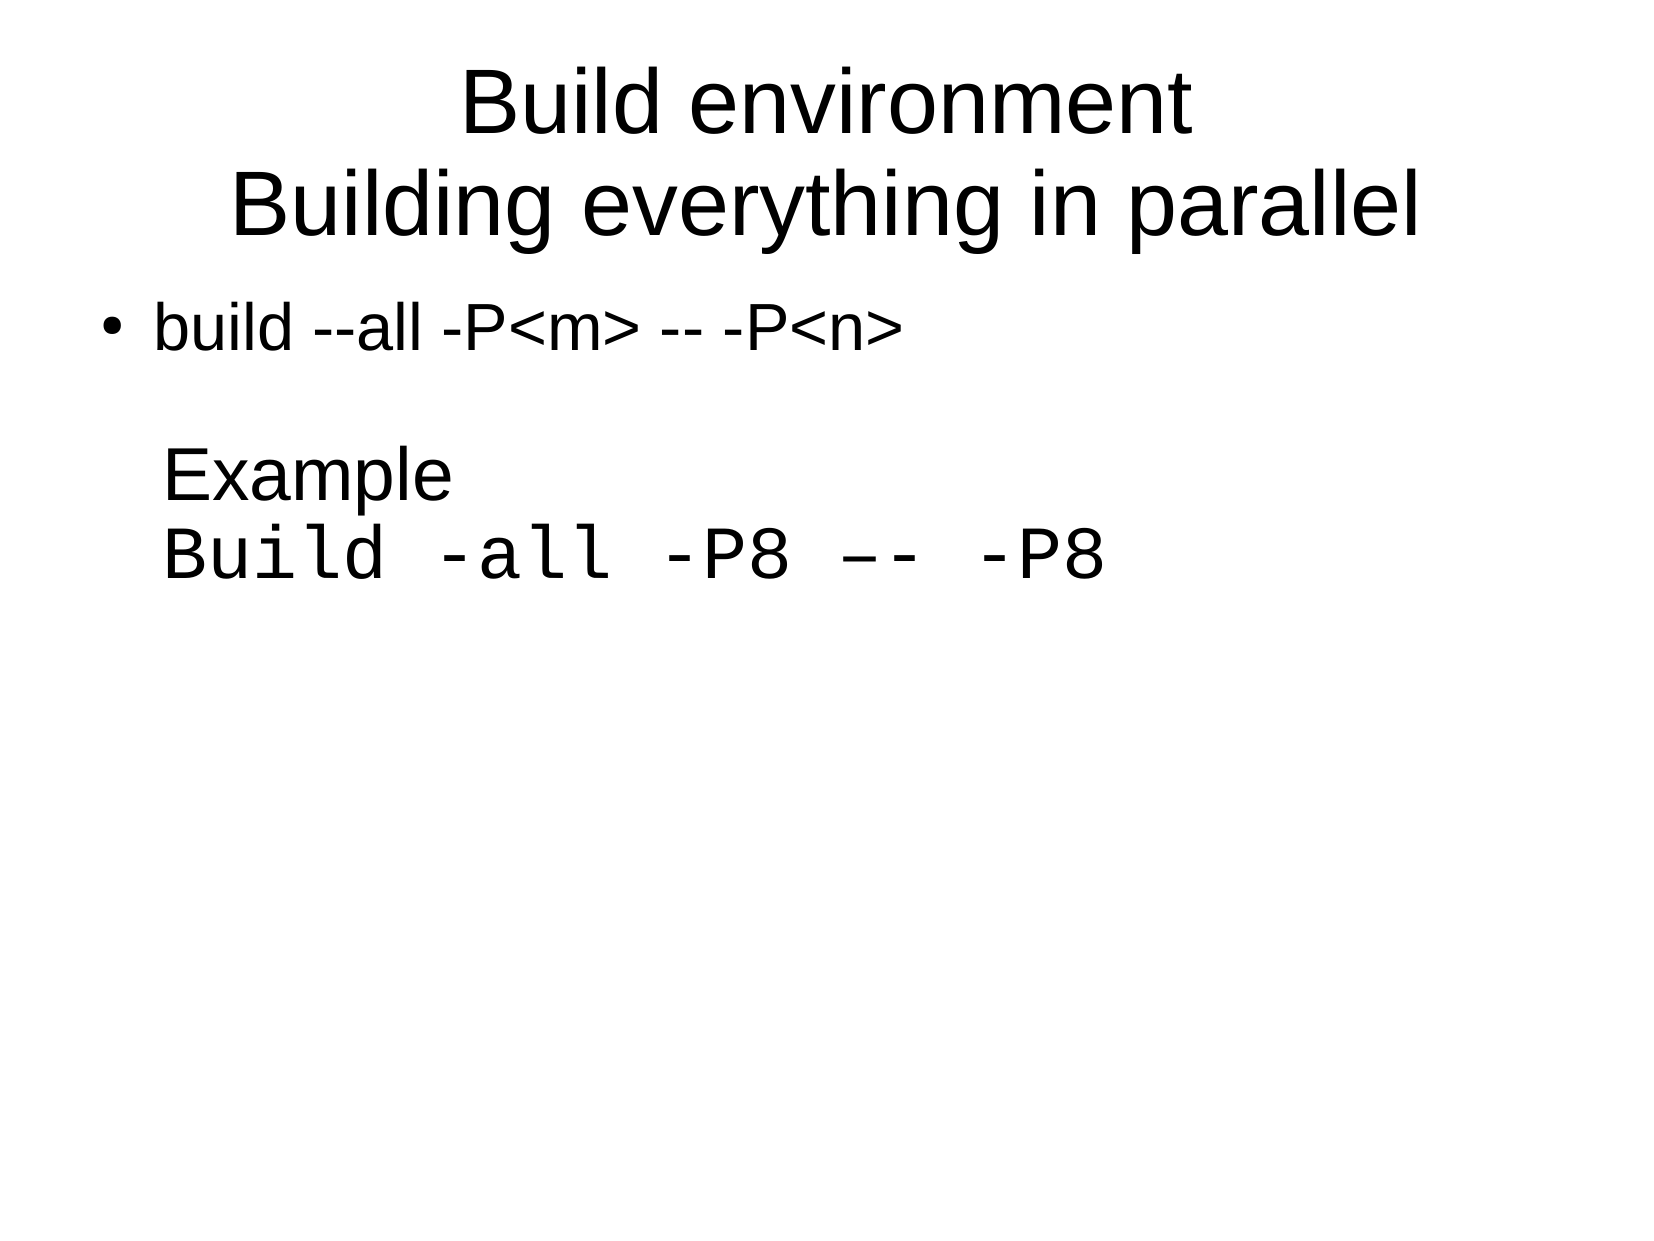

# Build environment Building everything in parallel
build --all -P<m> -- -P<n>
Example
Build -all -P8 –- -P8